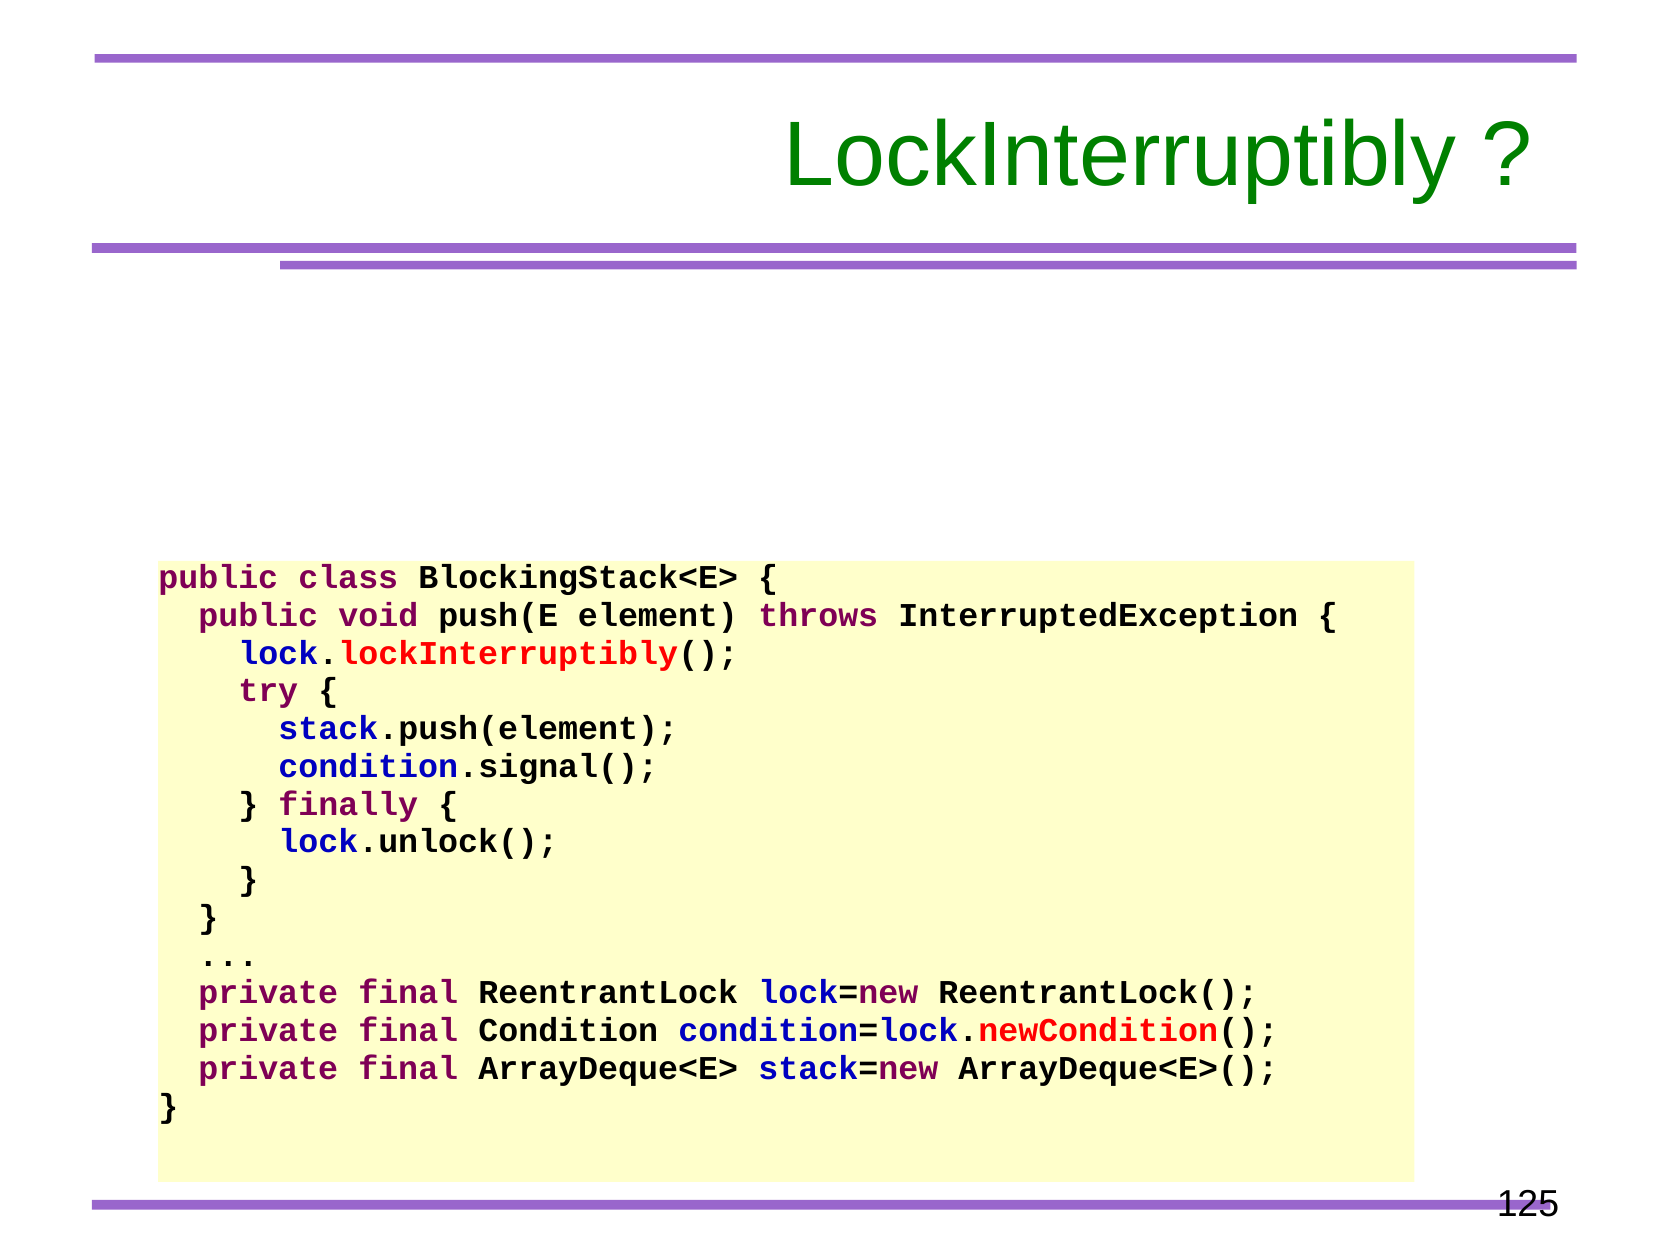

# LockInterruptibly ?
public class BlockingStack<E> {
 public void push(E element) throws InterruptedException {
 lock.lockInterruptibly();
 try {
 stack.push(element);
 condition.signal();
 } finally {
 lock.unlock();
 }
 }
 ...
 private final ReentrantLock lock=new ReentrantLock();
 private final Condition condition=lock.newCondition();
 private final ArrayDeque<E> stack=new ArrayDeque<E>();
}